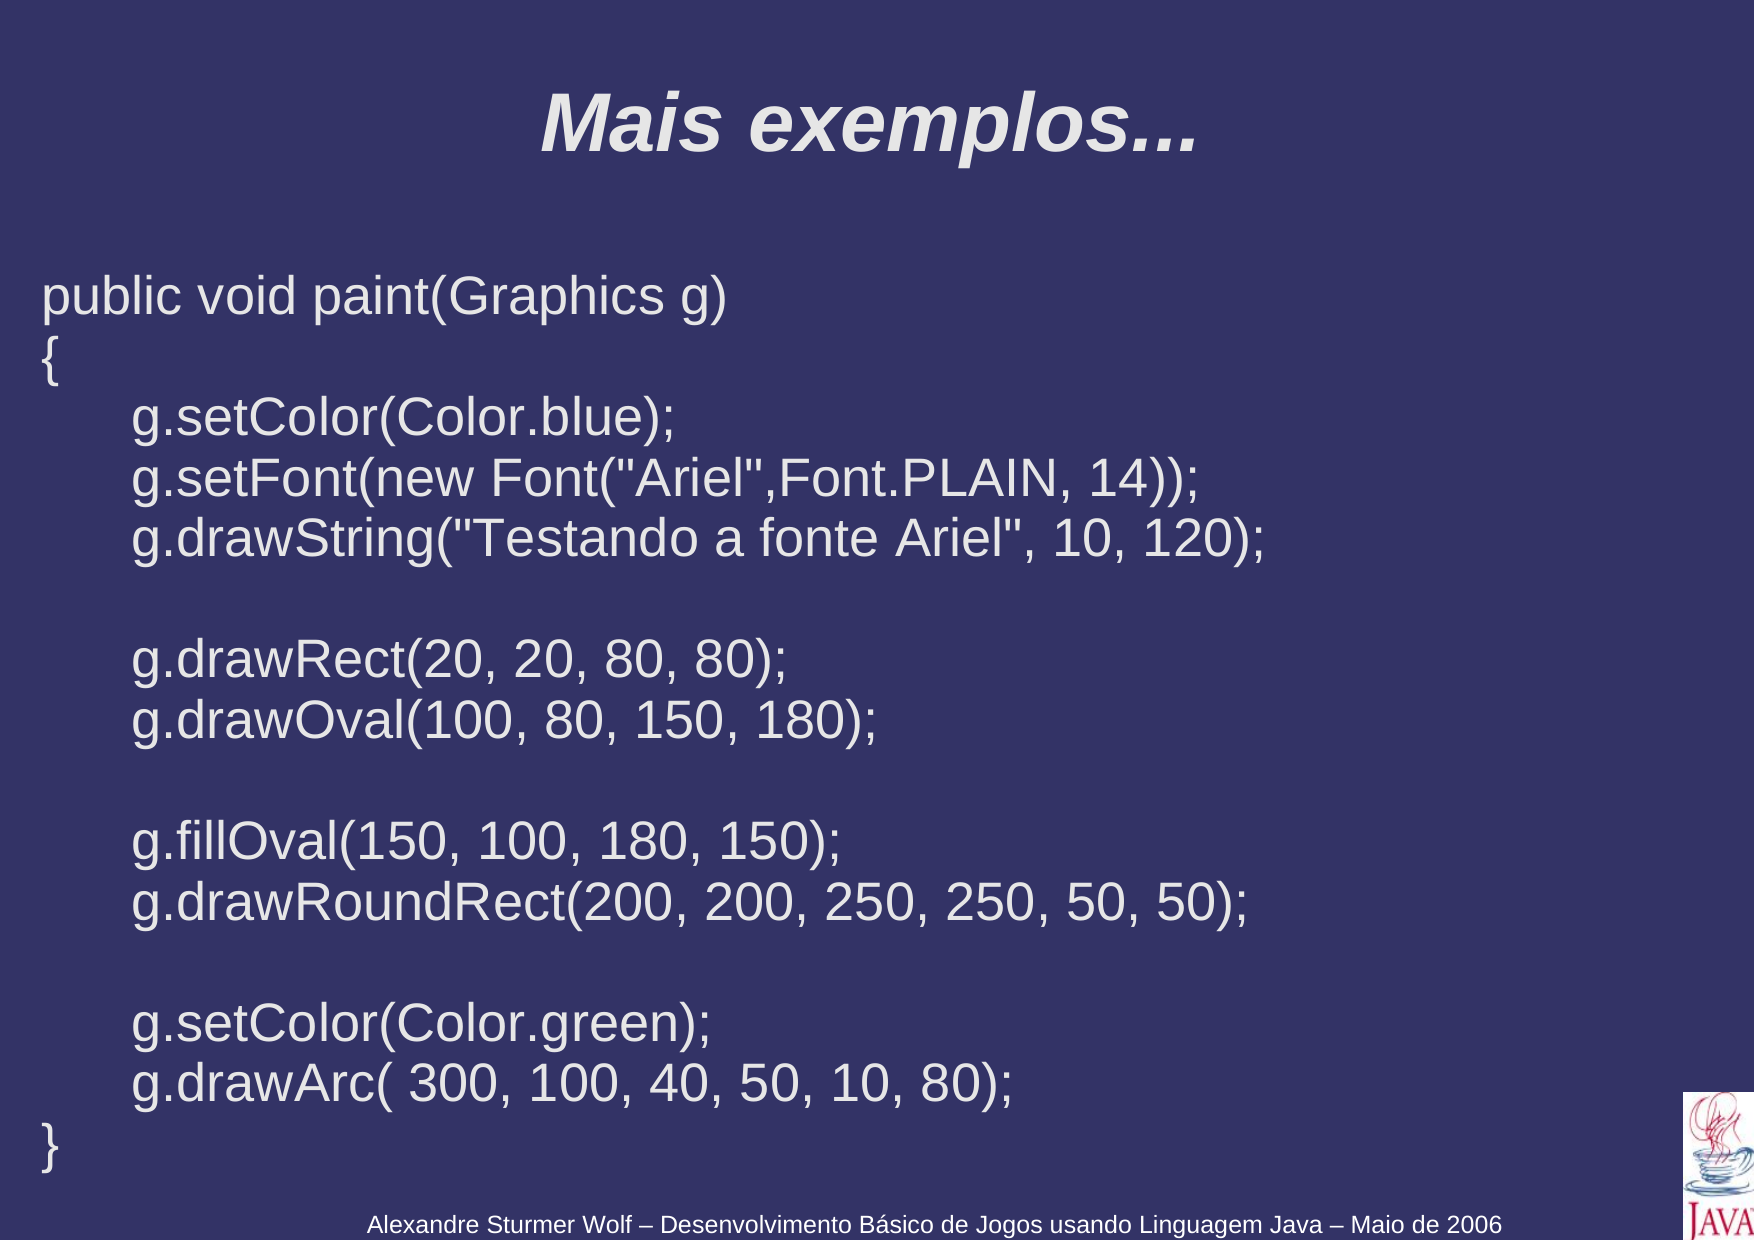

# Mais exemplos...
public void paint(Graphics g)
{
 g.setColor(Color.blue);
 g.setFont(new Font("Ariel",Font.PLAIN, 14));
 g.drawString("Testando a fonte Ariel", 10, 120);
 g.drawRect(20, 20, 80, 80);
 g.drawOval(100, 80, 150, 180);
 g.fillOval(150, 100, 180, 150);
 g.drawRoundRect(200, 200, 250, 250, 50, 50);
 g.setColor(Color.green);
 g.drawArc( 300, 100, 40, 50, 10, 80);
}